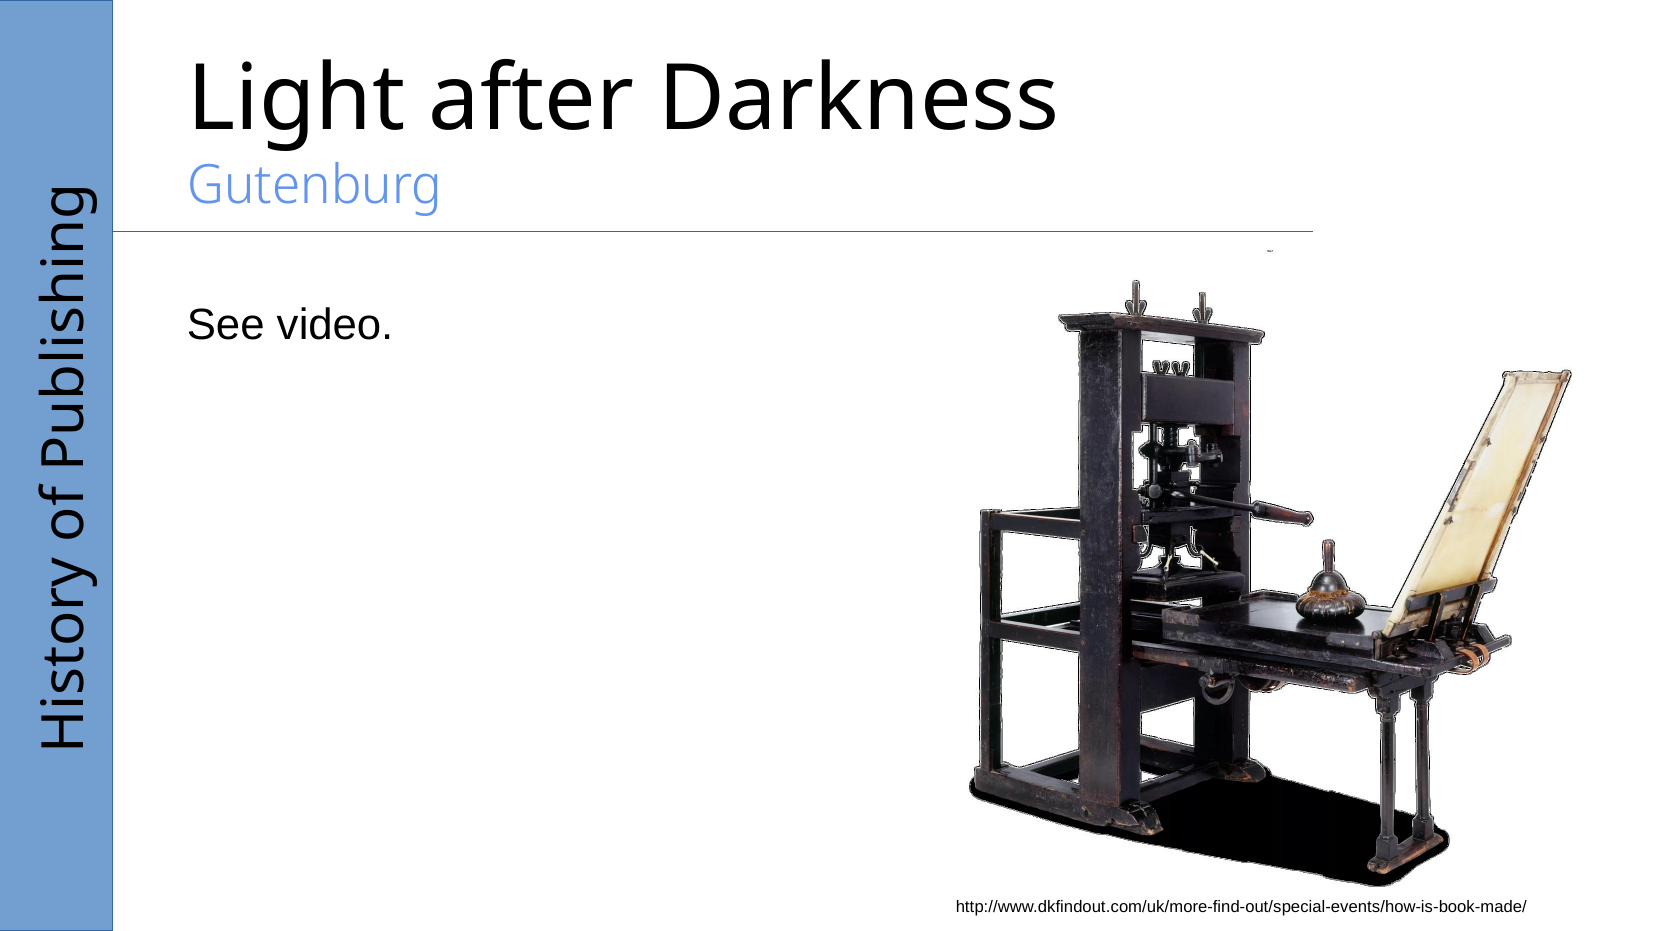

# Light after Darkness
Gutenburg
See video.
History of Publishing
http://www.dkfindout.com/uk/more-find-out/special-events/how-is-book-made/